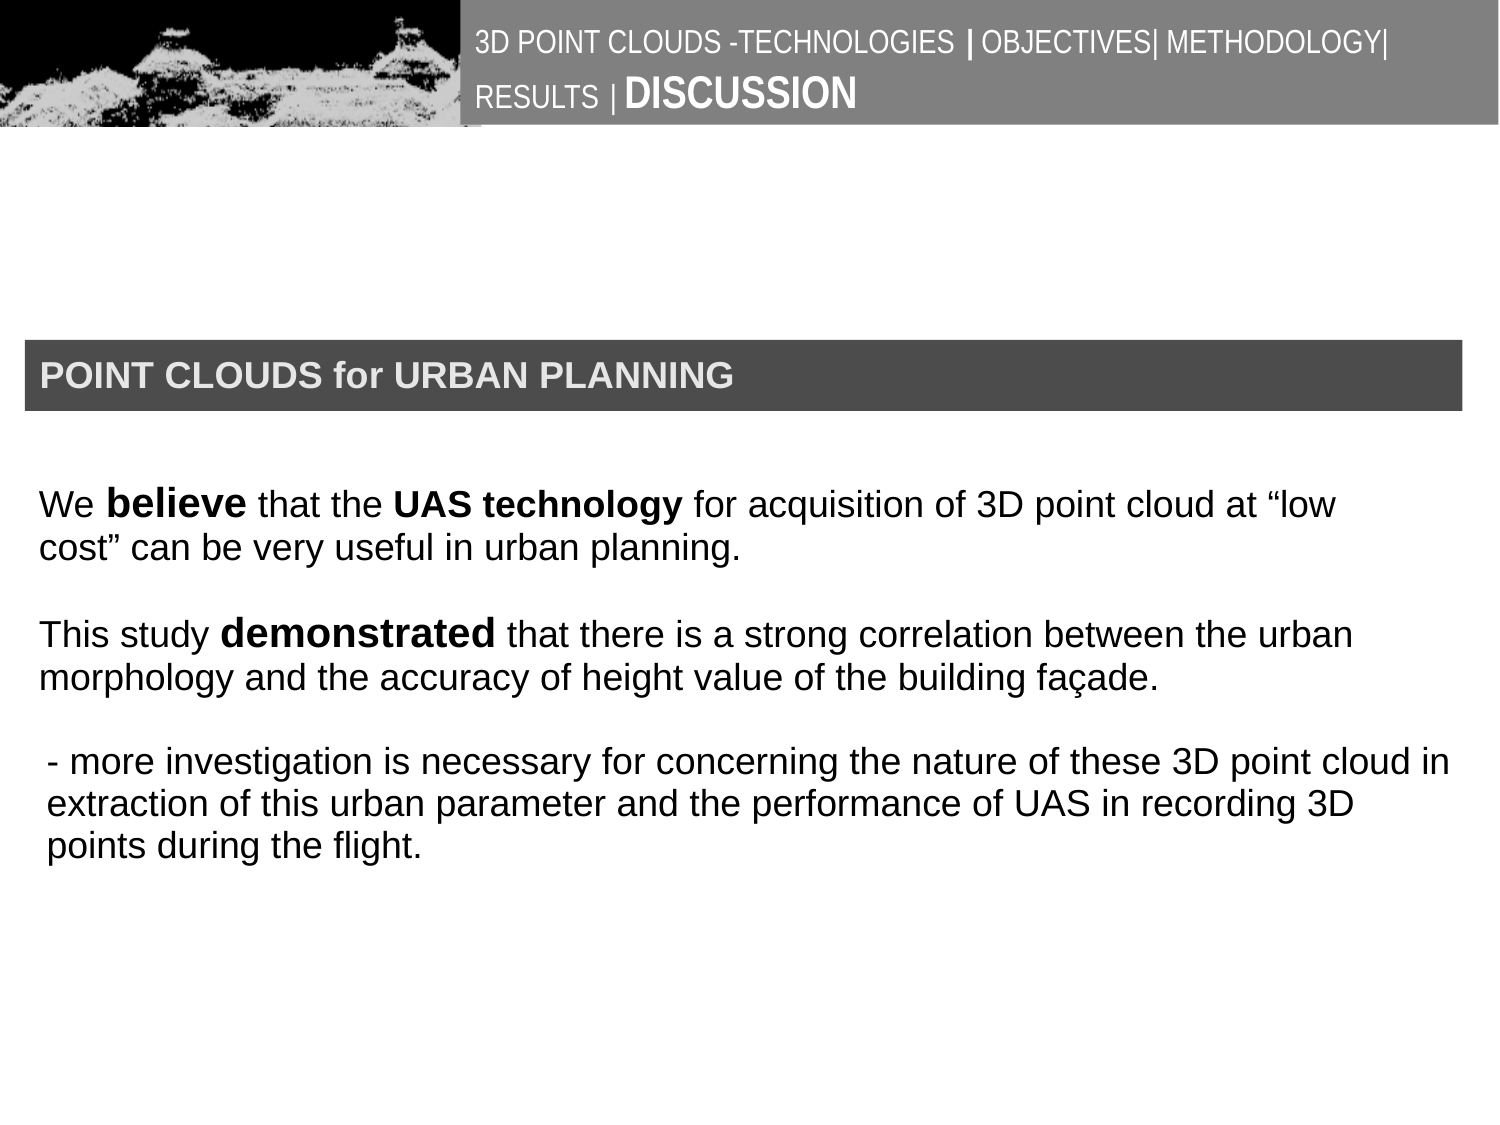

3D POINT CLOUDS -TECHNOLOGIES | OBJECTIVES| METHODOLOGY| RESULTS | DISCUSSION
POINT CLOUDS for URBAN PLANNING
We believe that the UAS technology for acquisition of 3D point cloud at “low cost” can be very useful in urban planning.
This study demonstrated that there is a strong correlation between the urban morphology and the accuracy of height value of the building façade.
- more investigation is necessary for concerning the nature of these 3D point cloud in extraction of this urban parameter and the performance of UAS in recording 3D points during the flight.